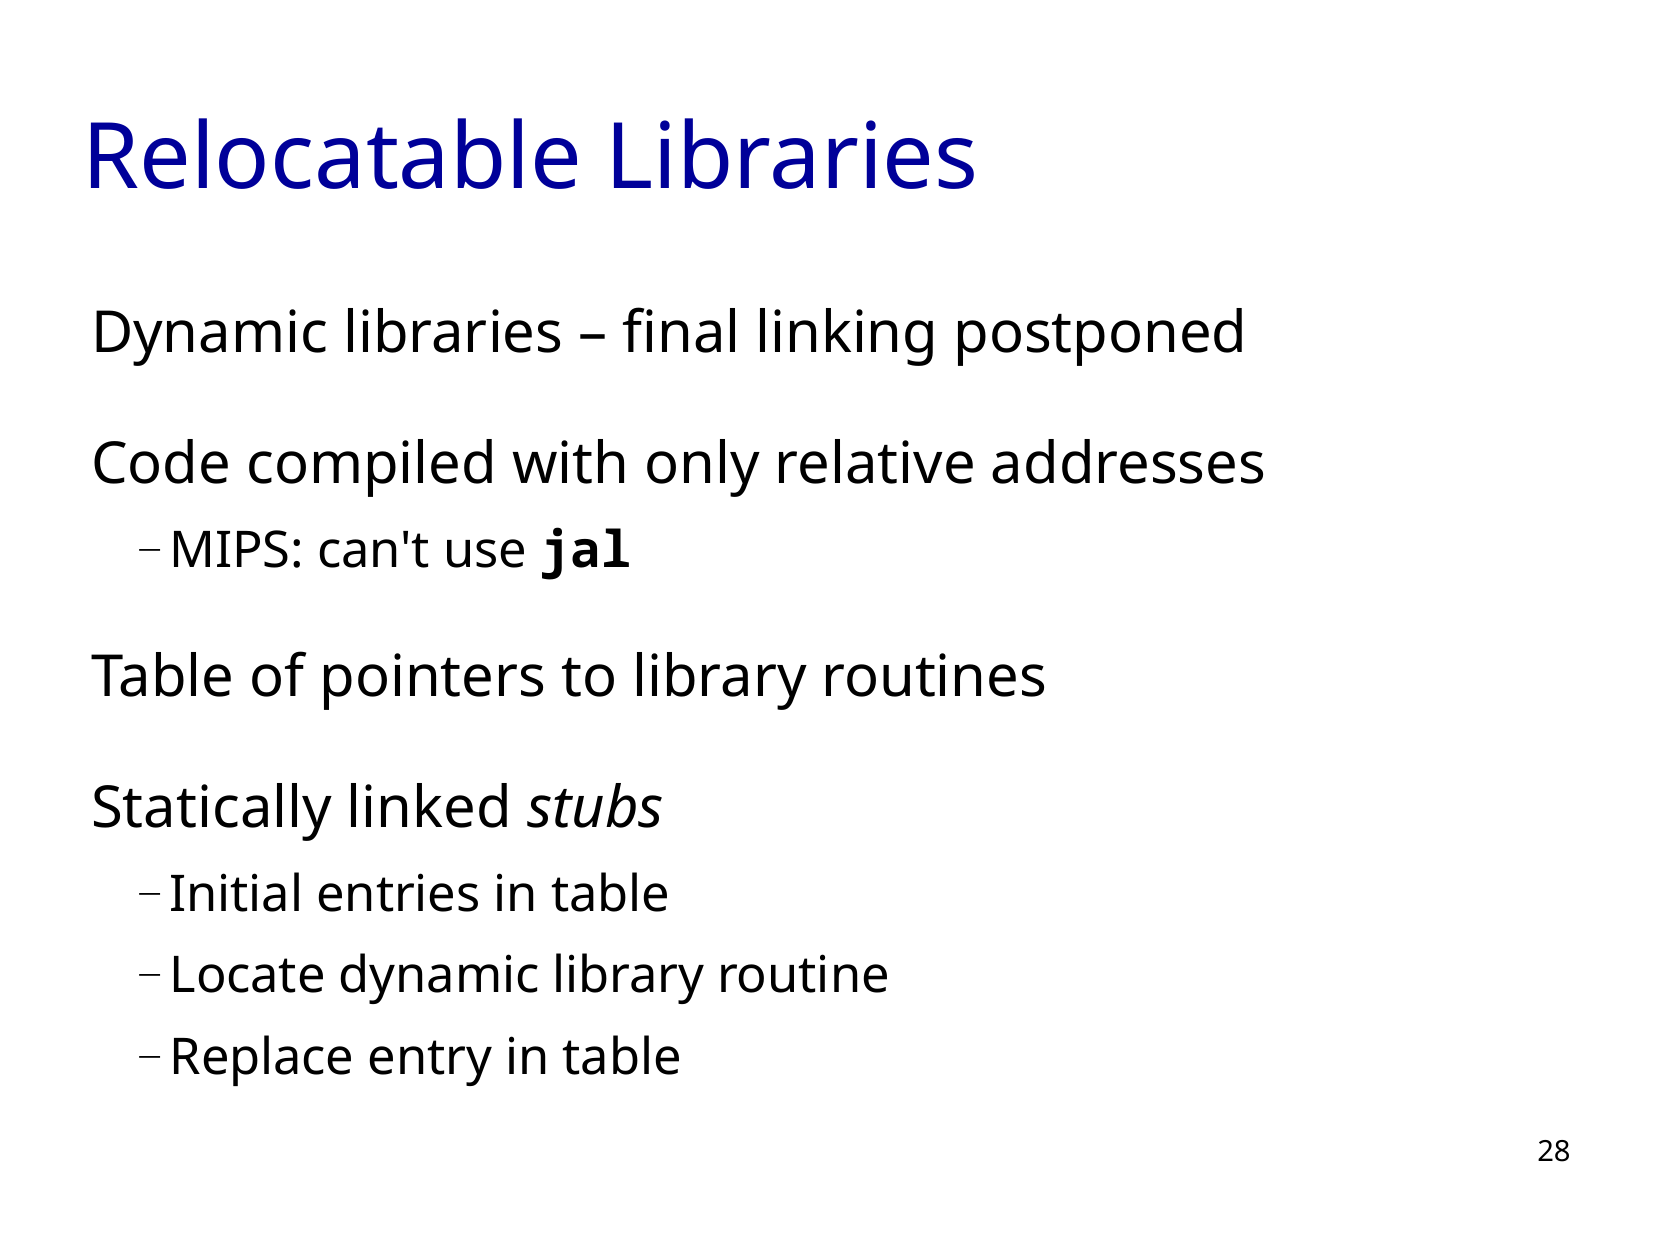

# Relocatable Libraries
Dynamic libraries – final linking postponed
Code compiled with only relative addresses
MIPS: can't use jal
Table of pointers to library routines
Statically linked stubs
Initial entries in table
Locate dynamic library routine
Replace entry in table
28